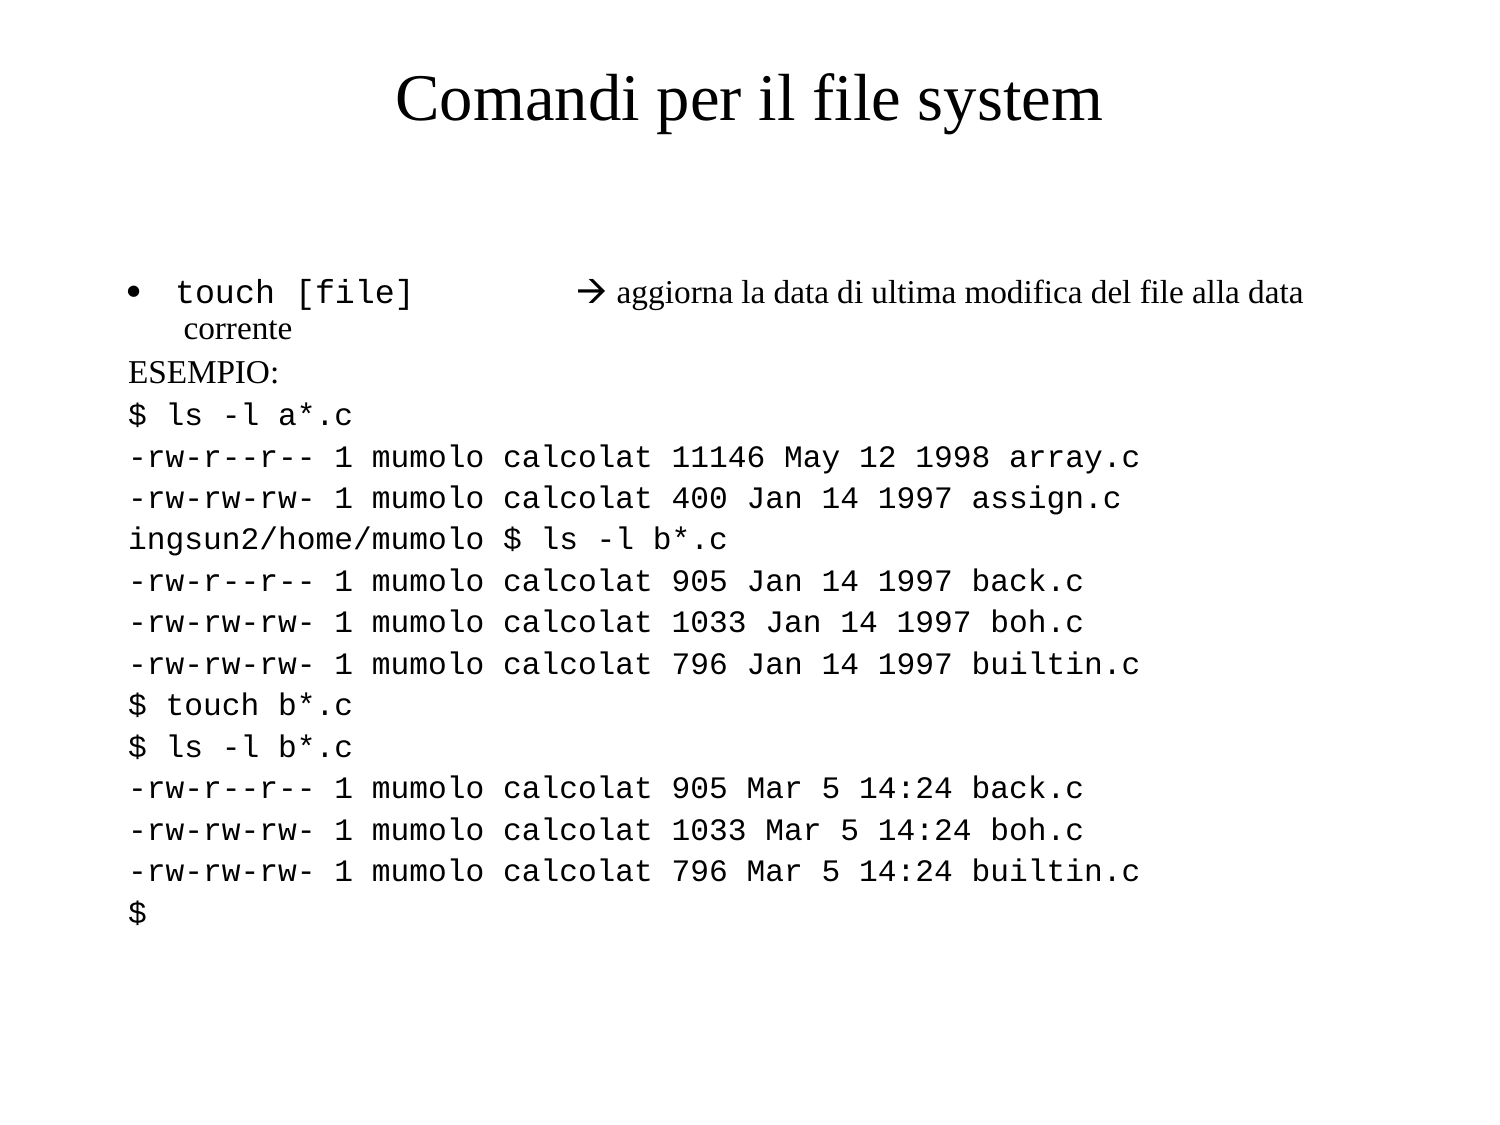

# Comandi per il file system
touch [file] 	 aggiorna la data di ultima modifica del file alla data corrente
ESEMPIO:
$ ls -l a*.c
-rw-r--r-- 1 mumolo calcolat 11146 May 12 1998 array.c
-rw-rw-rw- 1 mumolo calcolat 400 Jan 14 1997 assign.c
ingsun2/home/mumolo $ ls -l b*.c
-rw-r--r-- 1 mumolo calcolat 905 Jan 14 1997 back.c
-rw-rw-rw- 1 mumolo calcolat 1033 Jan 14 1997 boh.c
-rw-rw-rw- 1 mumolo calcolat 796 Jan 14 1997 builtin.c
$ touch b*.c
$ ls -l b*.c
-rw-r--r-- 1 mumolo calcolat 905 Mar 5 14:24 back.c
-rw-rw-rw- 1 mumolo calcolat 1033 Mar 5 14:24 boh.c
-rw-rw-rw- 1 mumolo calcolat 796 Mar 5 14:24 builtin.c
$